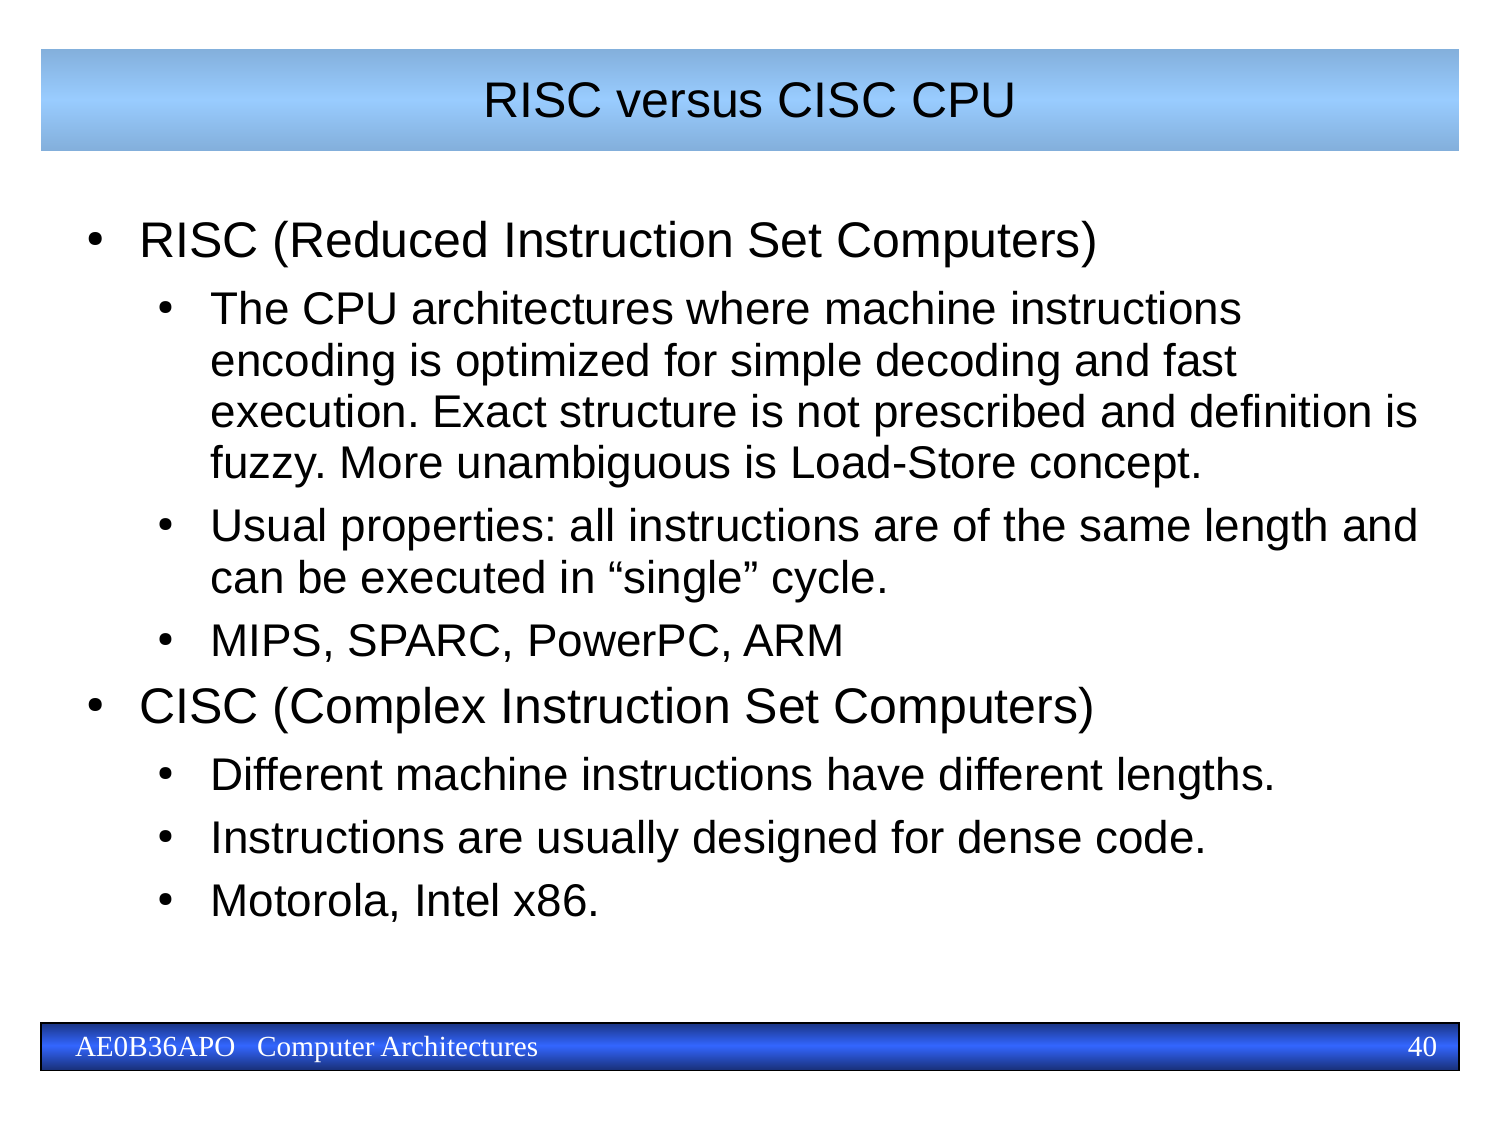

# RISC versus CISC CPU
RISC (Reduced Instruction Set Computers)
The CPU architectures where machine instructions encoding is optimized for simple decoding and fast execution. Exact structure is not prescribed and definition is fuzzy. More unambiguous is Load-Store concept.
Usual properties: all instructions are of the same length and can be executed in “single” cycle.
MIPS, SPARC, PowerPC, ARM
CISC (Complex Instruction Set Computers)
Different machine instructions have different lengths.
Instructions are usually designed for dense code.
Motorola, Intel x86.
AE0B36APO Computer Architectures
40